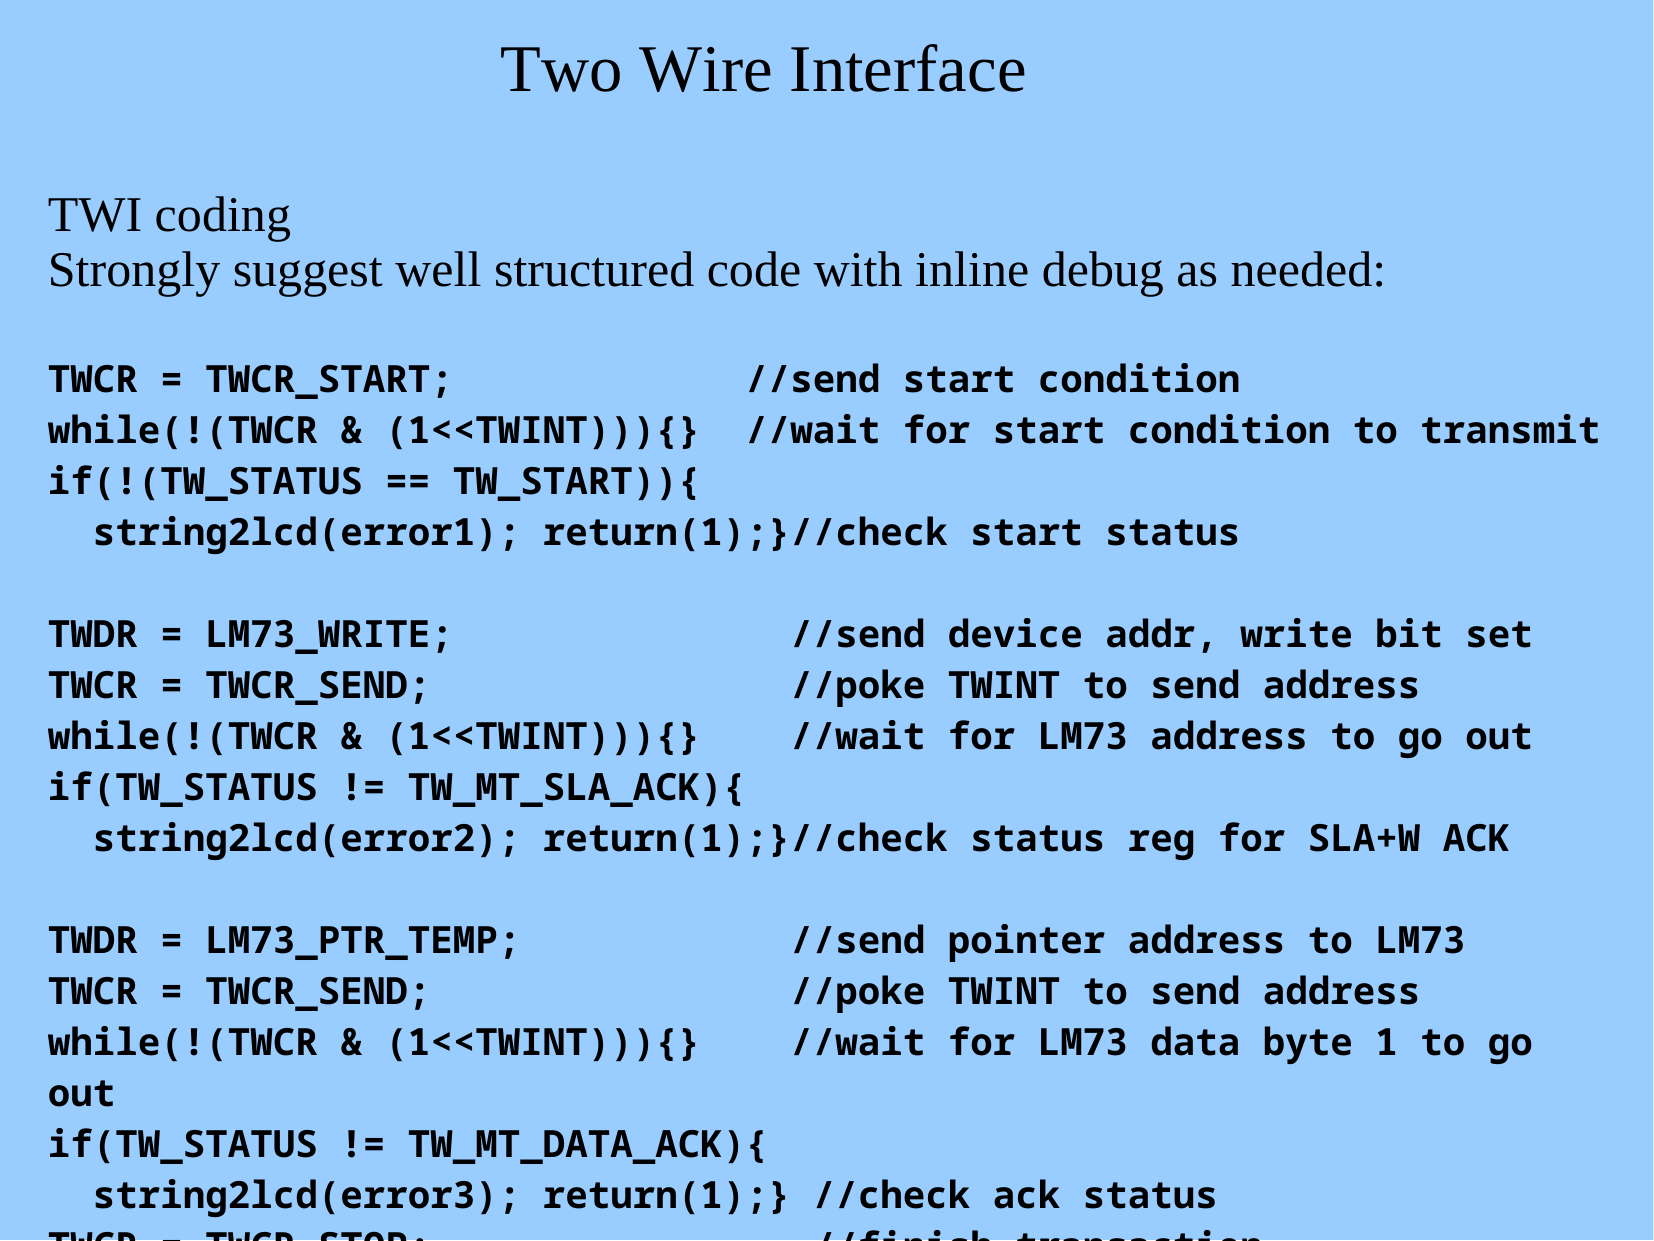

Two Wire Interface
TWI coding
Strongly suggest well structured code with inline debug as needed:
TWCR = TWCR_START; //send start condition
while(!(TWCR & (1<<TWINT))){} //wait for start condition to transmit
if(!(TW_STATUS == TW_START)){
 string2lcd(error1); return(1);}//check start status
TWDR = LM73_WRITE; //send device addr, write bit set
TWCR = TWCR_SEND; //poke TWINT to send address
while(!(TWCR & (1<<TWINT))){} //wait for LM73 address to go out
if(TW_STATUS != TW_MT_SLA_ACK){
 string2lcd(error2); return(1);}//check status reg for SLA+W ACK
TWDR = LM73_PTR_TEMP; //send pointer address to LM73
TWCR = TWCR_SEND; //poke TWINT to send address
while(!(TWCR & (1<<TWINT))){} //wait for LM73 data byte 1 to go out
if(TW_STATUS != TW_MT_DATA_ACK){
 string2lcd(error3); return(1);} //check ack status
TWCR = TWCR_STOP; //finish transaction
return(0); //return success value
}